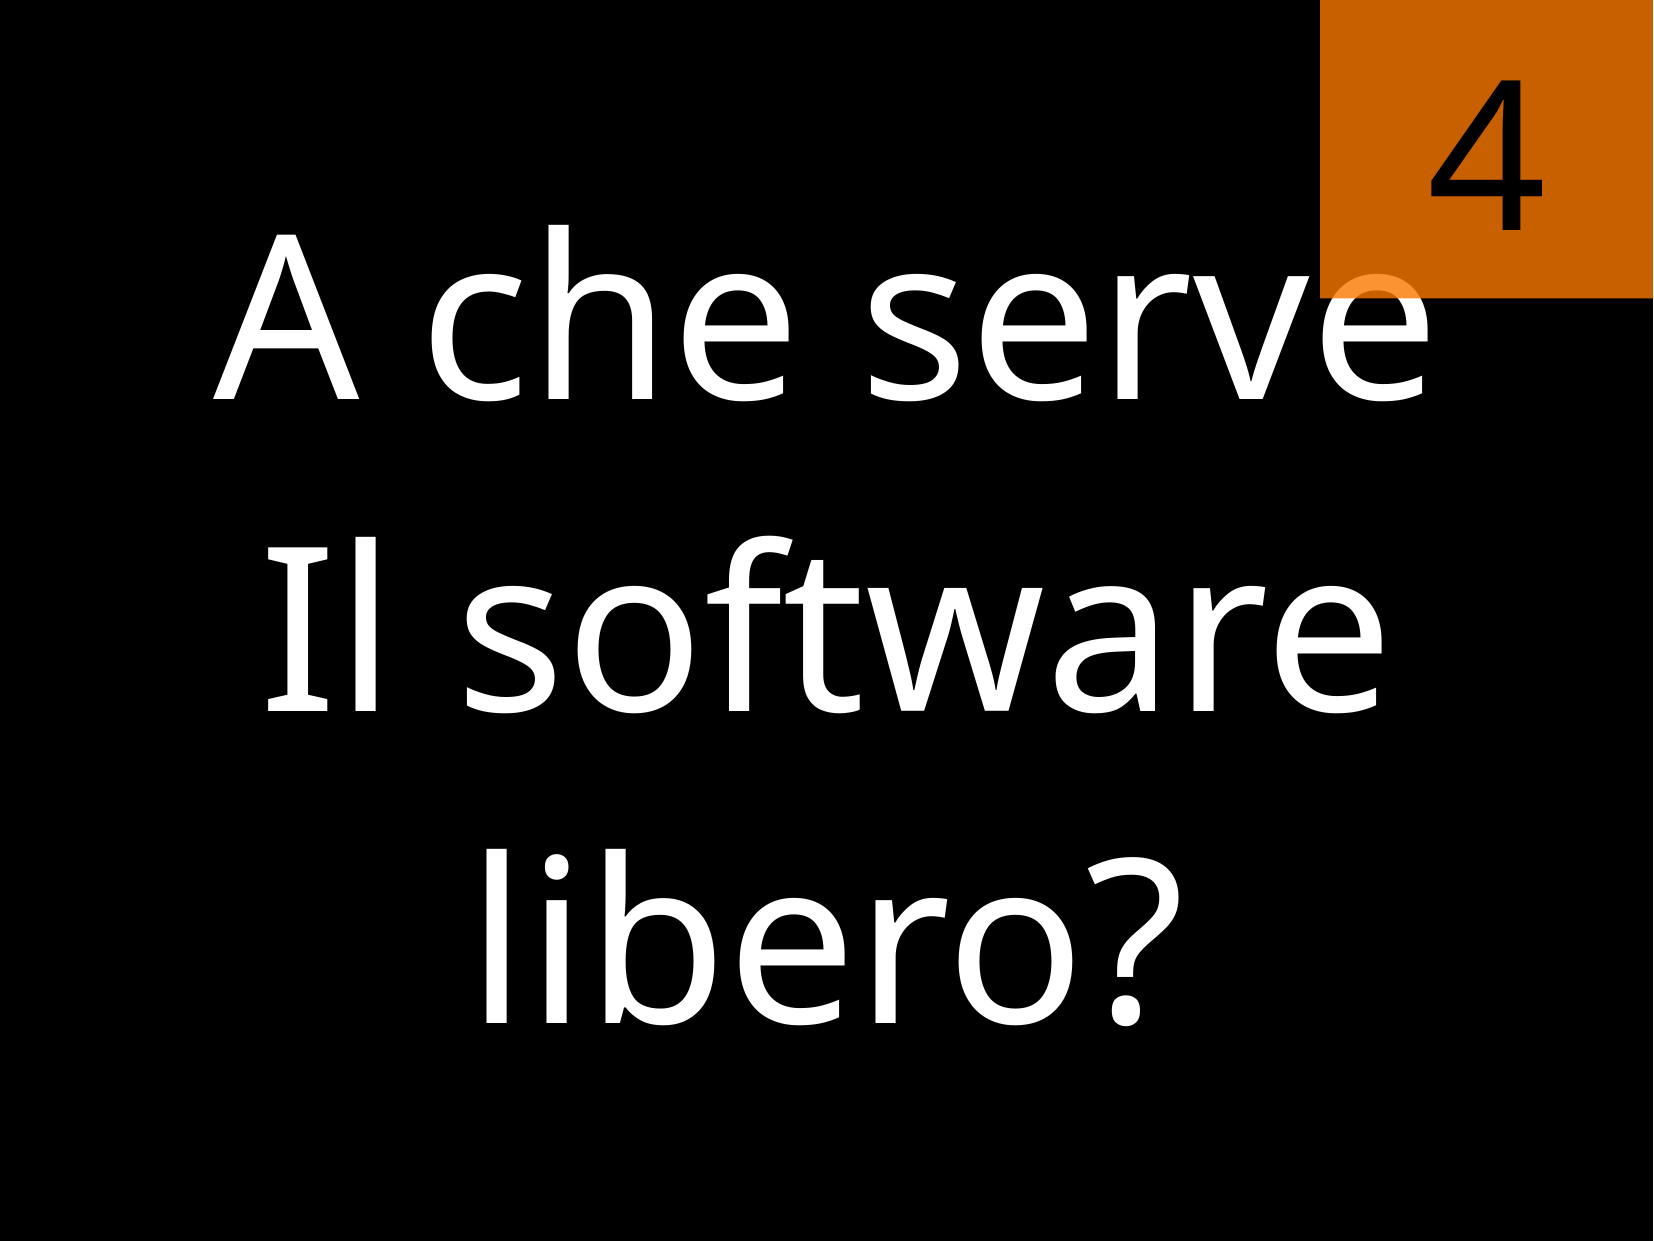

A che serve
Il software libero?
4